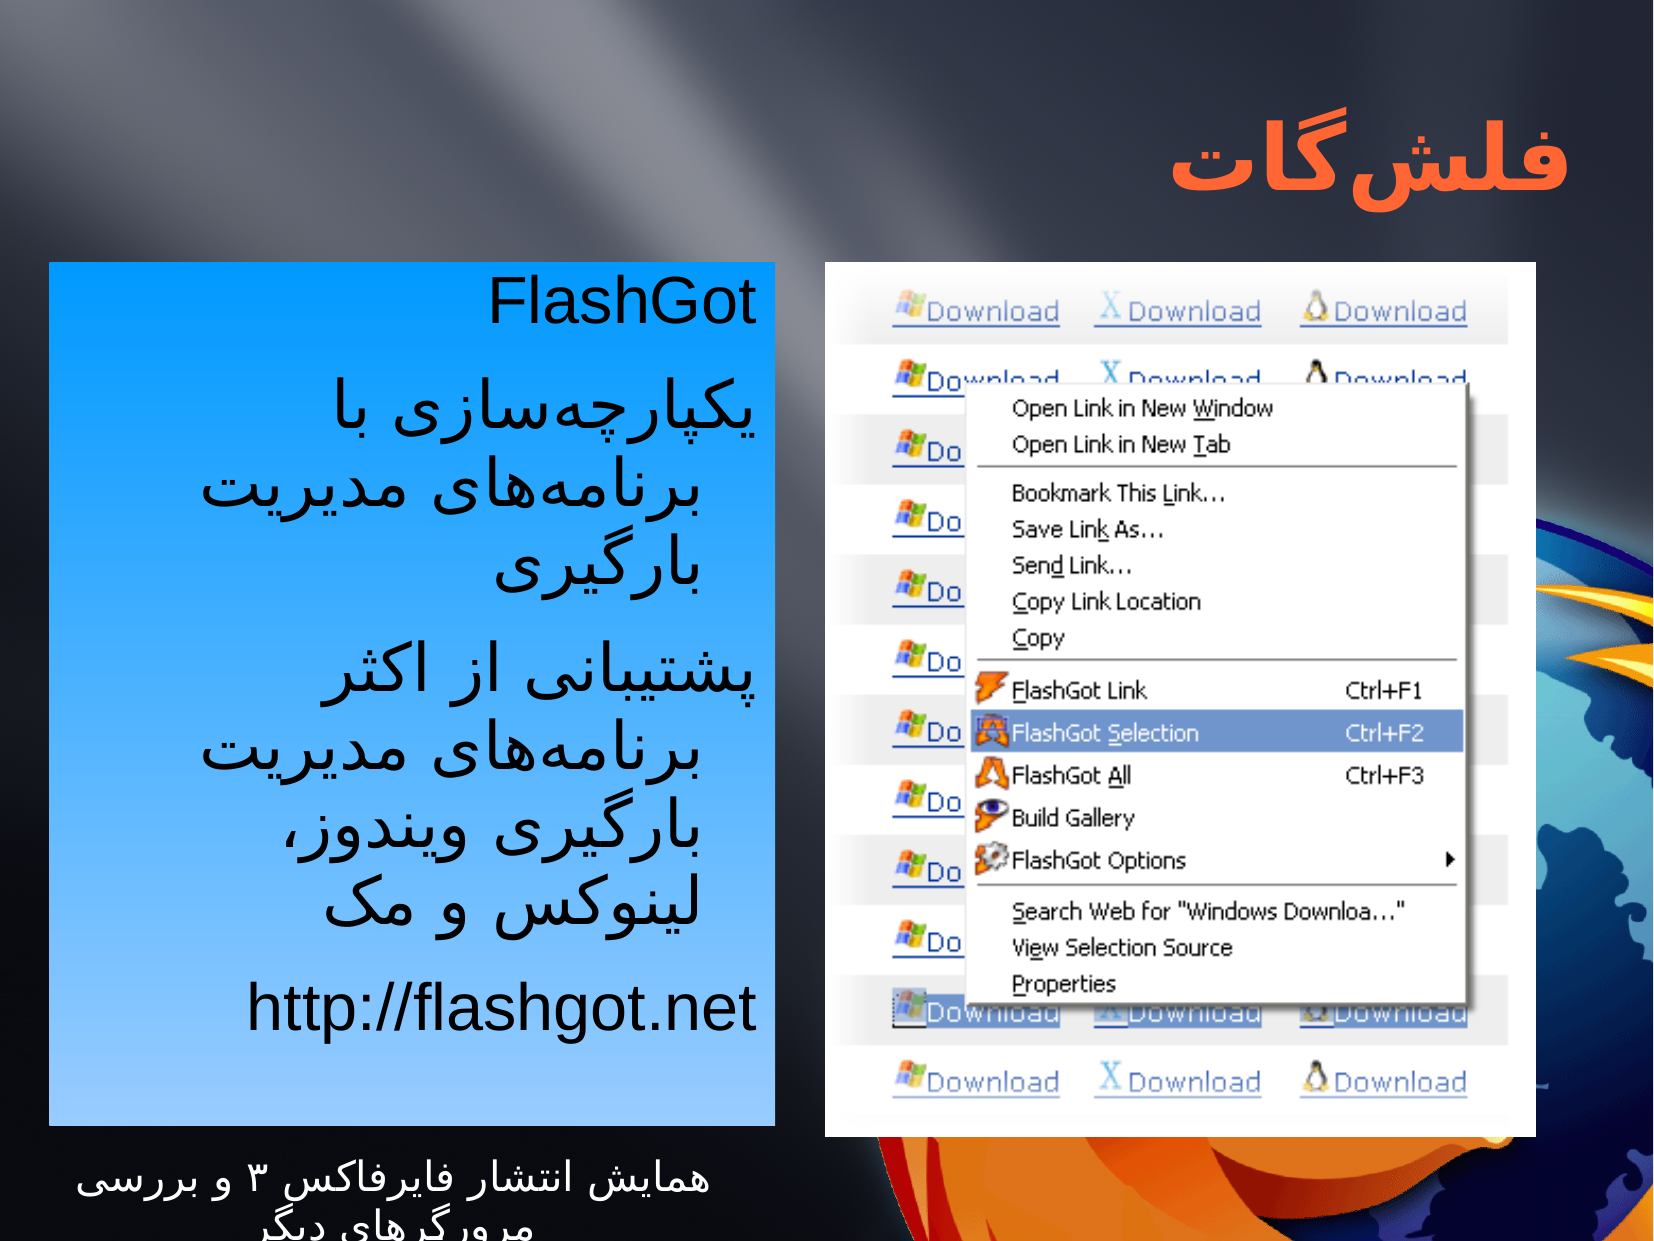

# فلش‌گات
FlashGot
یکپارچه‌سازی با برنامه‌های مدیریت بارگیری
پشتیبانی از اکثر برنامه‌های مدیریت بارگیری ویندوز، لینوکس و مک
http://flashgot.net